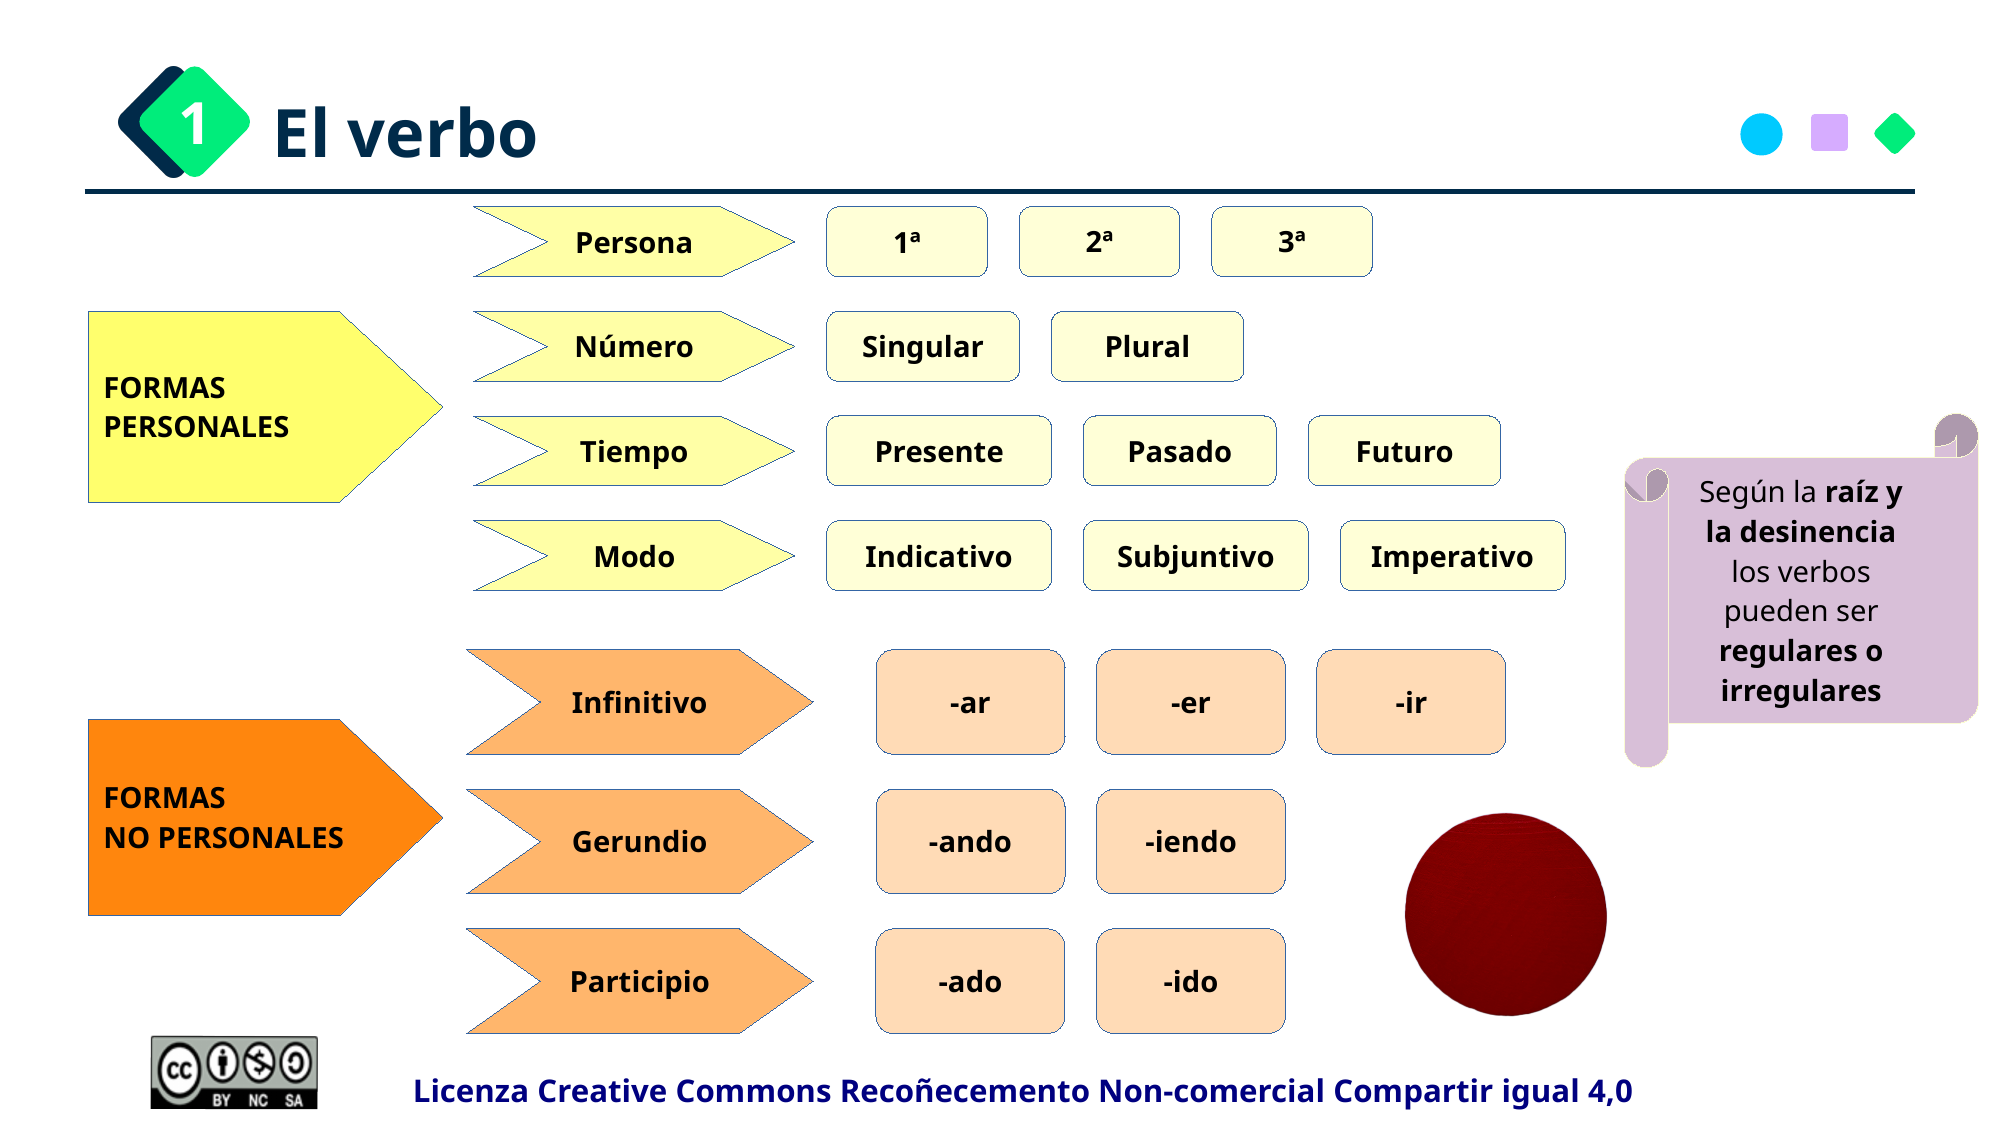

# El verbo
1
2ª
3ª
Persona
1ª
Plural
FORMAS
PERSONALES
Número
Singular
Según la raíz y la desinencia los verbos pueden ser regulares o irregulares
Presente
Pasado
Futuro
Tiempo
Indicativo
Subjuntivo
Imperativo
Modo
Infinitivo
-ar
-er
-ir
FORMAS
NO PERSONALES
Gerundio
-ando
-iendo
Participio
-ado
-ido
Licenza Creative Commons Recoñecemento Non-comercial Compartir igual 4,0